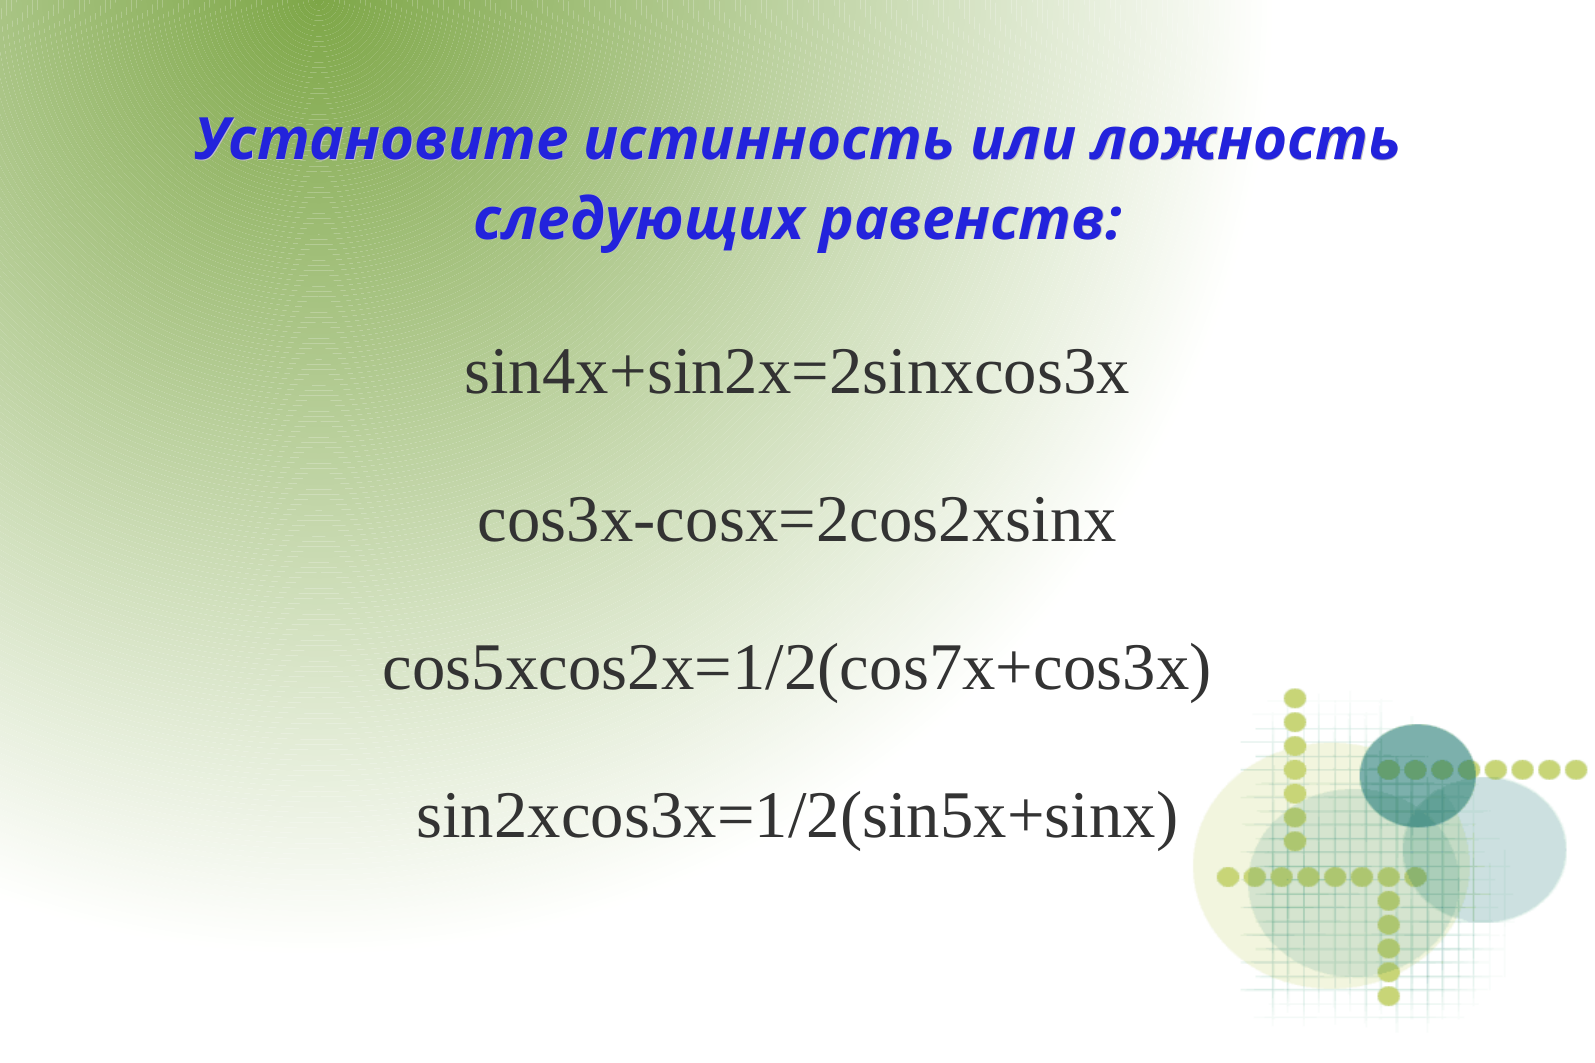

# Установите истинность или ложность следующих равенств:
sin4x+sin2x=2sinxcos3x
cos3x-cosx=2cos2xsinx
cos5xcos2x=1/2(cos7x+cos3x)
sin2xcos3x=1/2(sin5x+sinx)